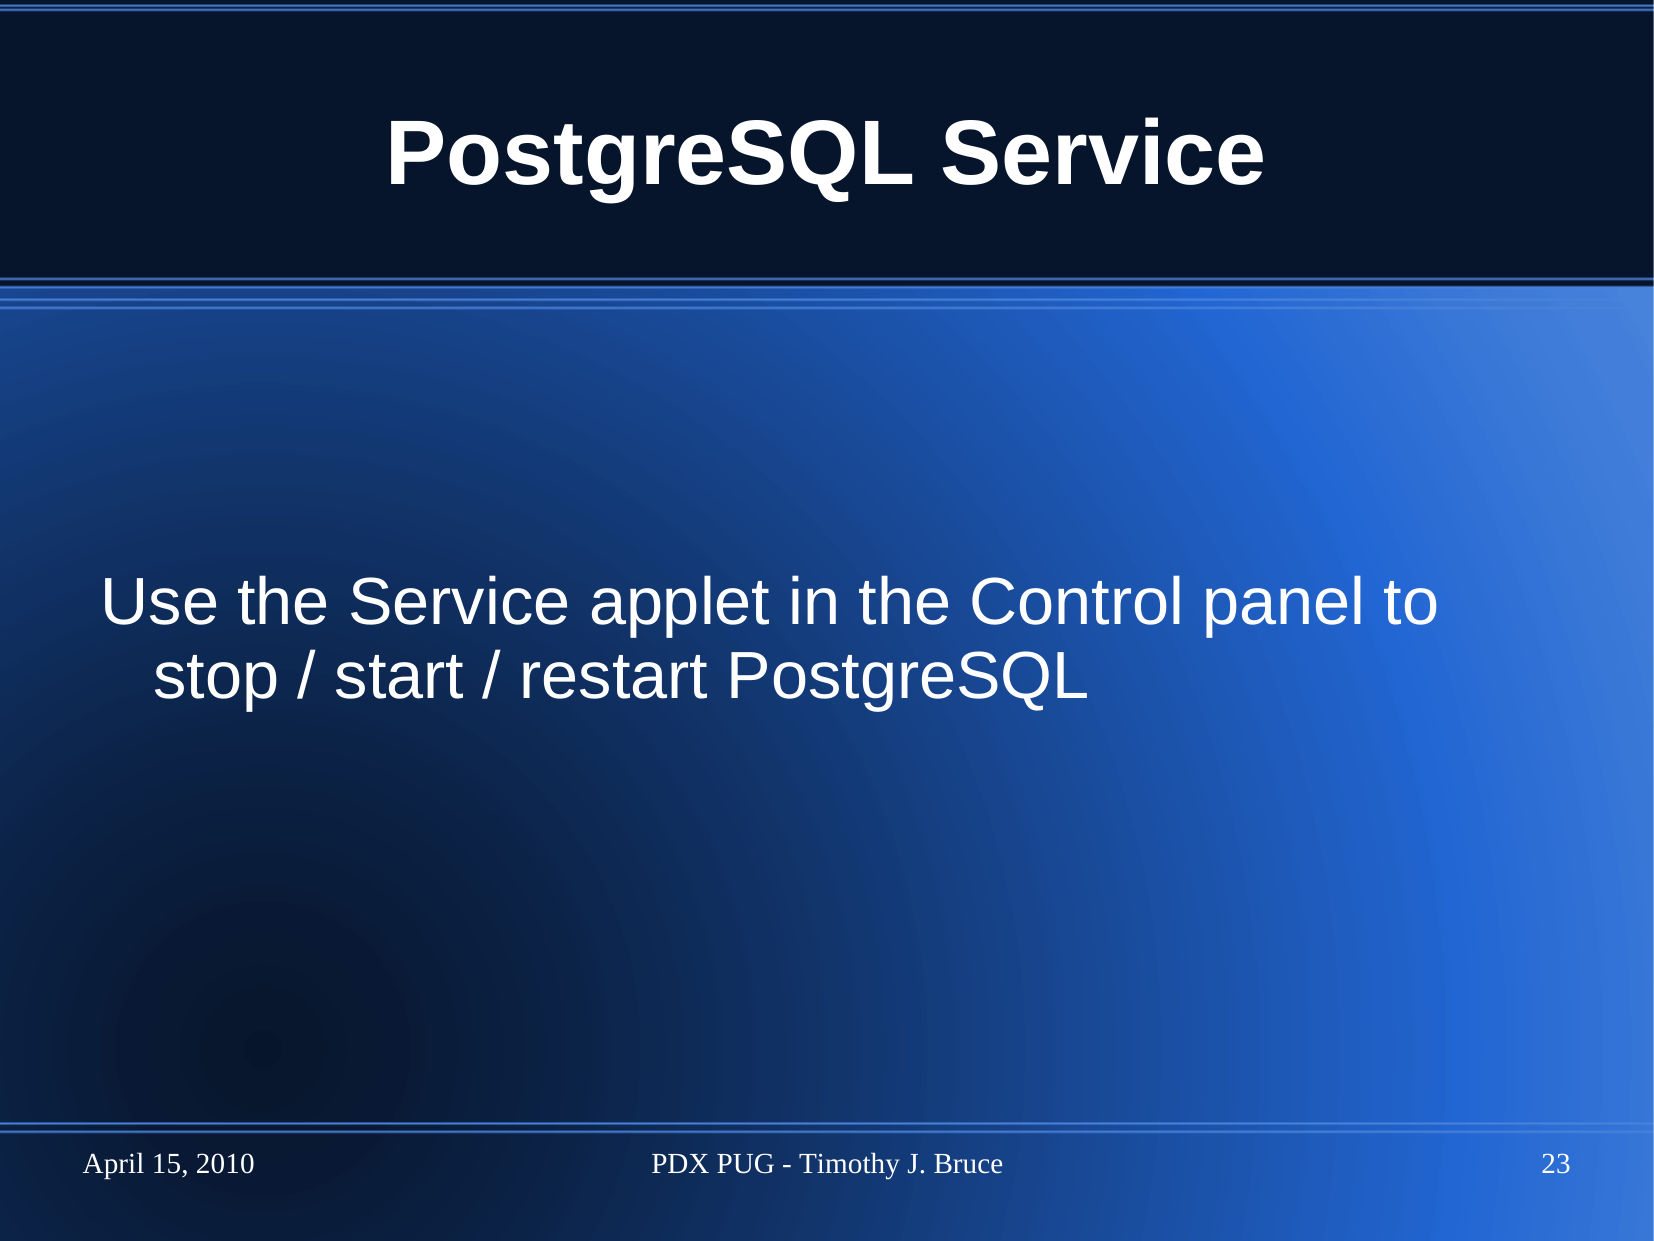

# PostgreSQL Service
Use the Service applet in the Control panel to stop / start / restart PostgreSQL
April 15, 2010
PDX PUG - Timothy J. Bruce
23